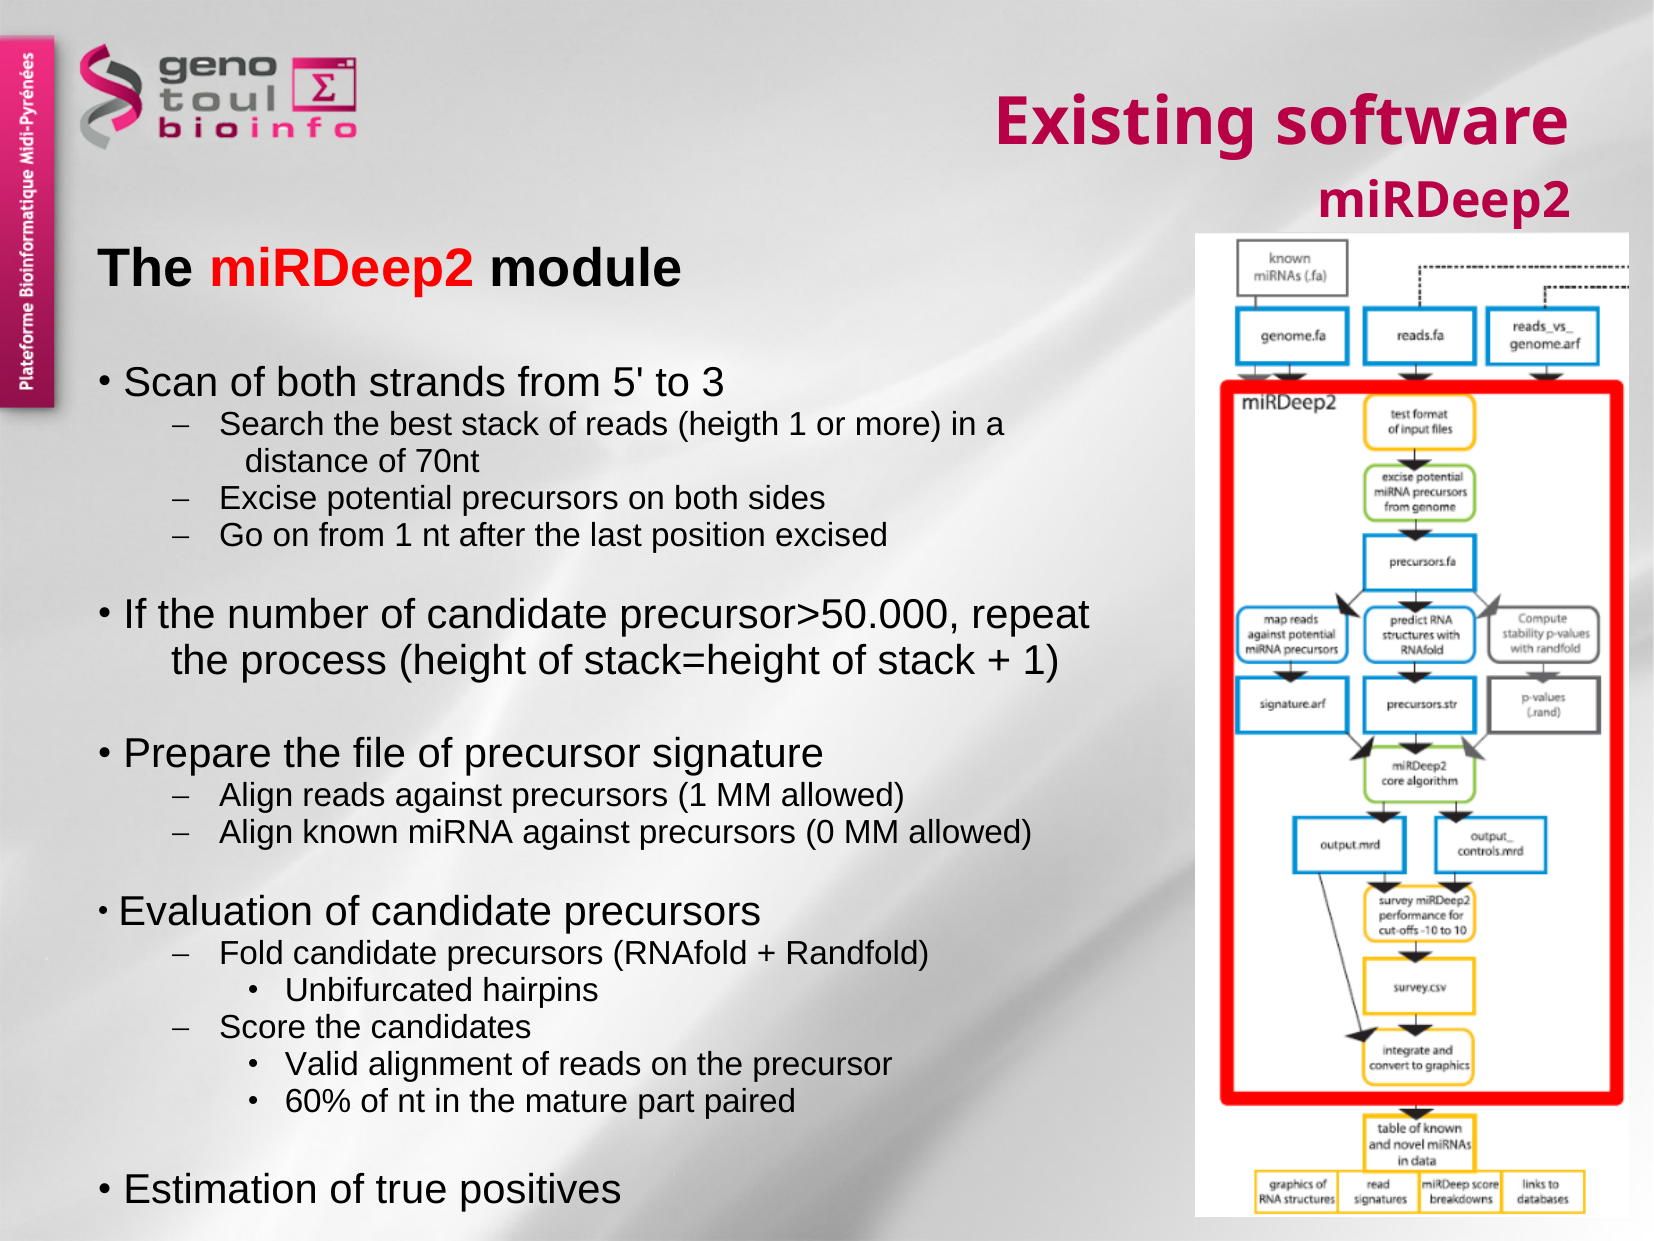

# Existing software miRDeep2
The miRDeep2 module
 Scan of both strands from 5' to 3
Search the best stack of reads (heigth 1 or more) in a
		distance of 70nt
Excise potential precursors on both sides
Go on from 1 nt after the last position excised
 If the number of candidate precursor>50.000, repeat
	the process (height of stack=height of stack + 1)
 Prepare the file of precursor signature
Align reads against precursors (1 MM allowed)
Align known miRNA against precursors (0 MM allowed)
 Evaluation of candidate precursors
Fold candidate precursors (RNAfold + Randfold)
Unbifurcated hairpins
Score the candidates
Valid alignment of reads on the precursor
60% of nt in the mature part paired
 Estimation of true positives